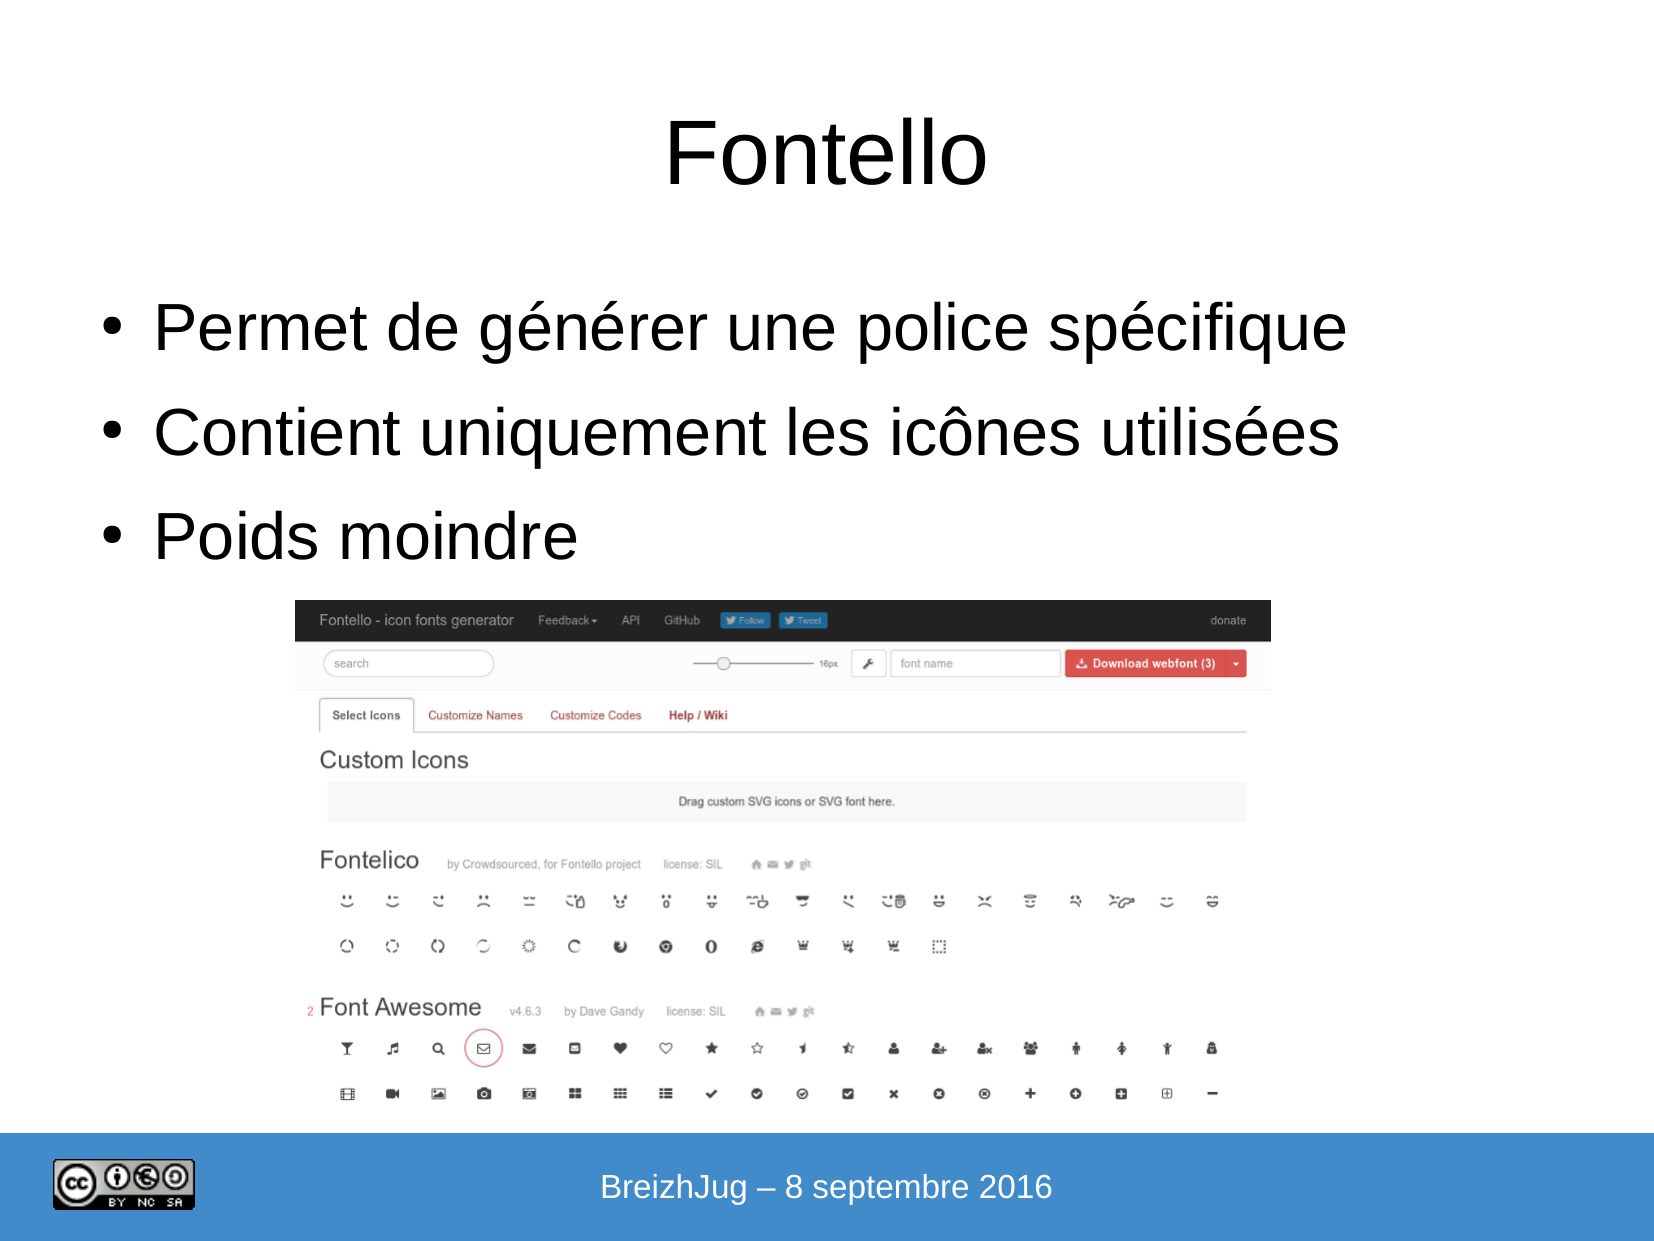

# Fontello
Permet de générer une police spécifique
Contient uniquement les icônes utilisées
Poids moindre